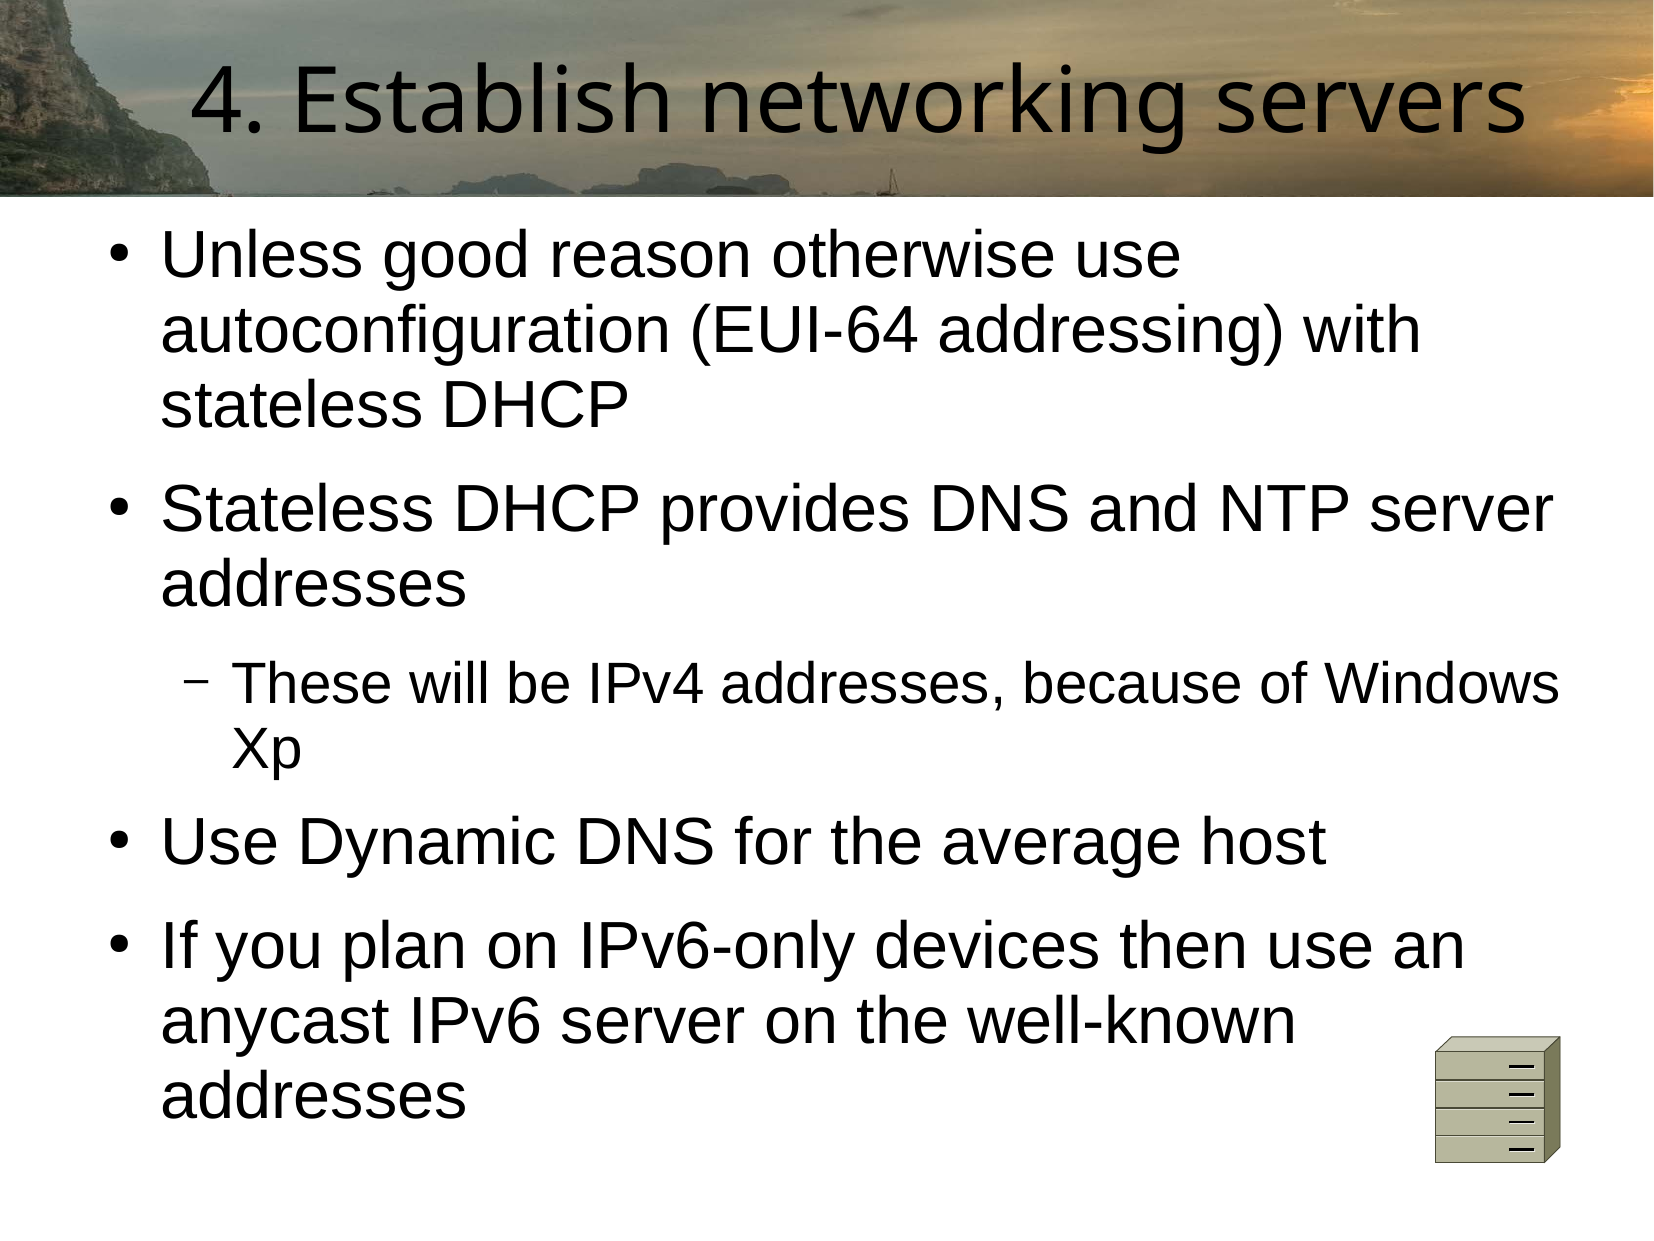

# 4. Establish networking servers
Unless good reason otherwise use autoconfiguration (EUI-64 addressing) with stateless DHCP
Stateless DHCP provides DNS and NTP server addresses
These will be IPv4 addresses, because of Windows Xp
Use Dynamic DNS for the average host
If you plan on IPv6-only devices then use an anycast IPv6 server on the well-known addresses